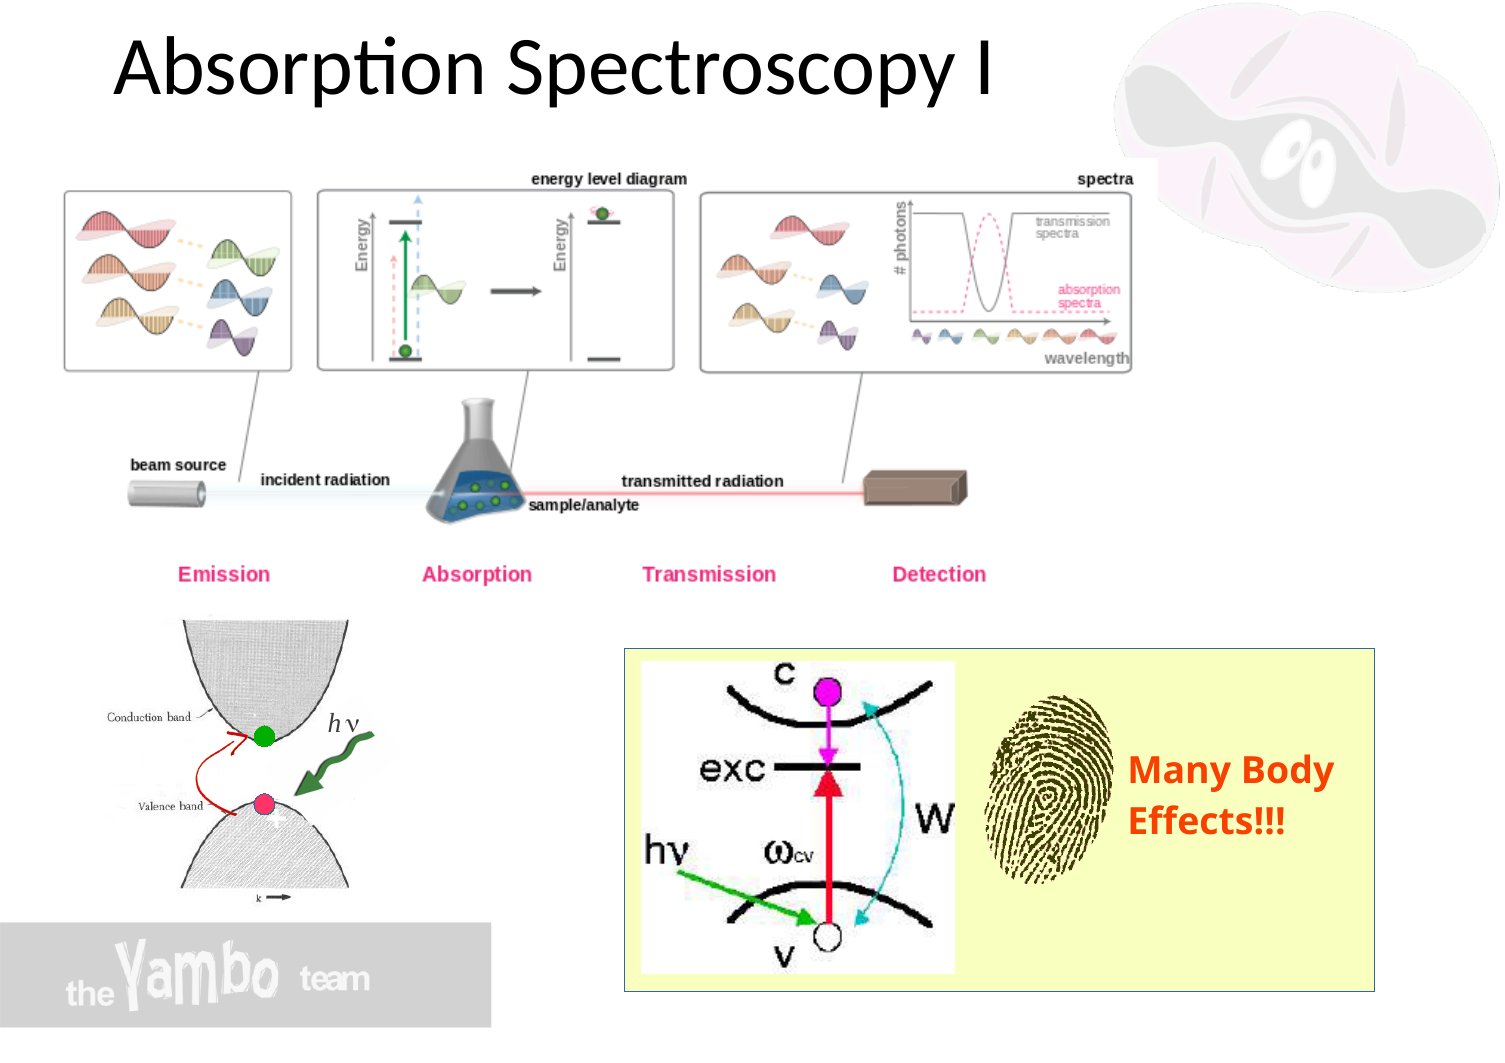

Absorption Spectroscopy I
-
Many Body Effects!!!
-
+